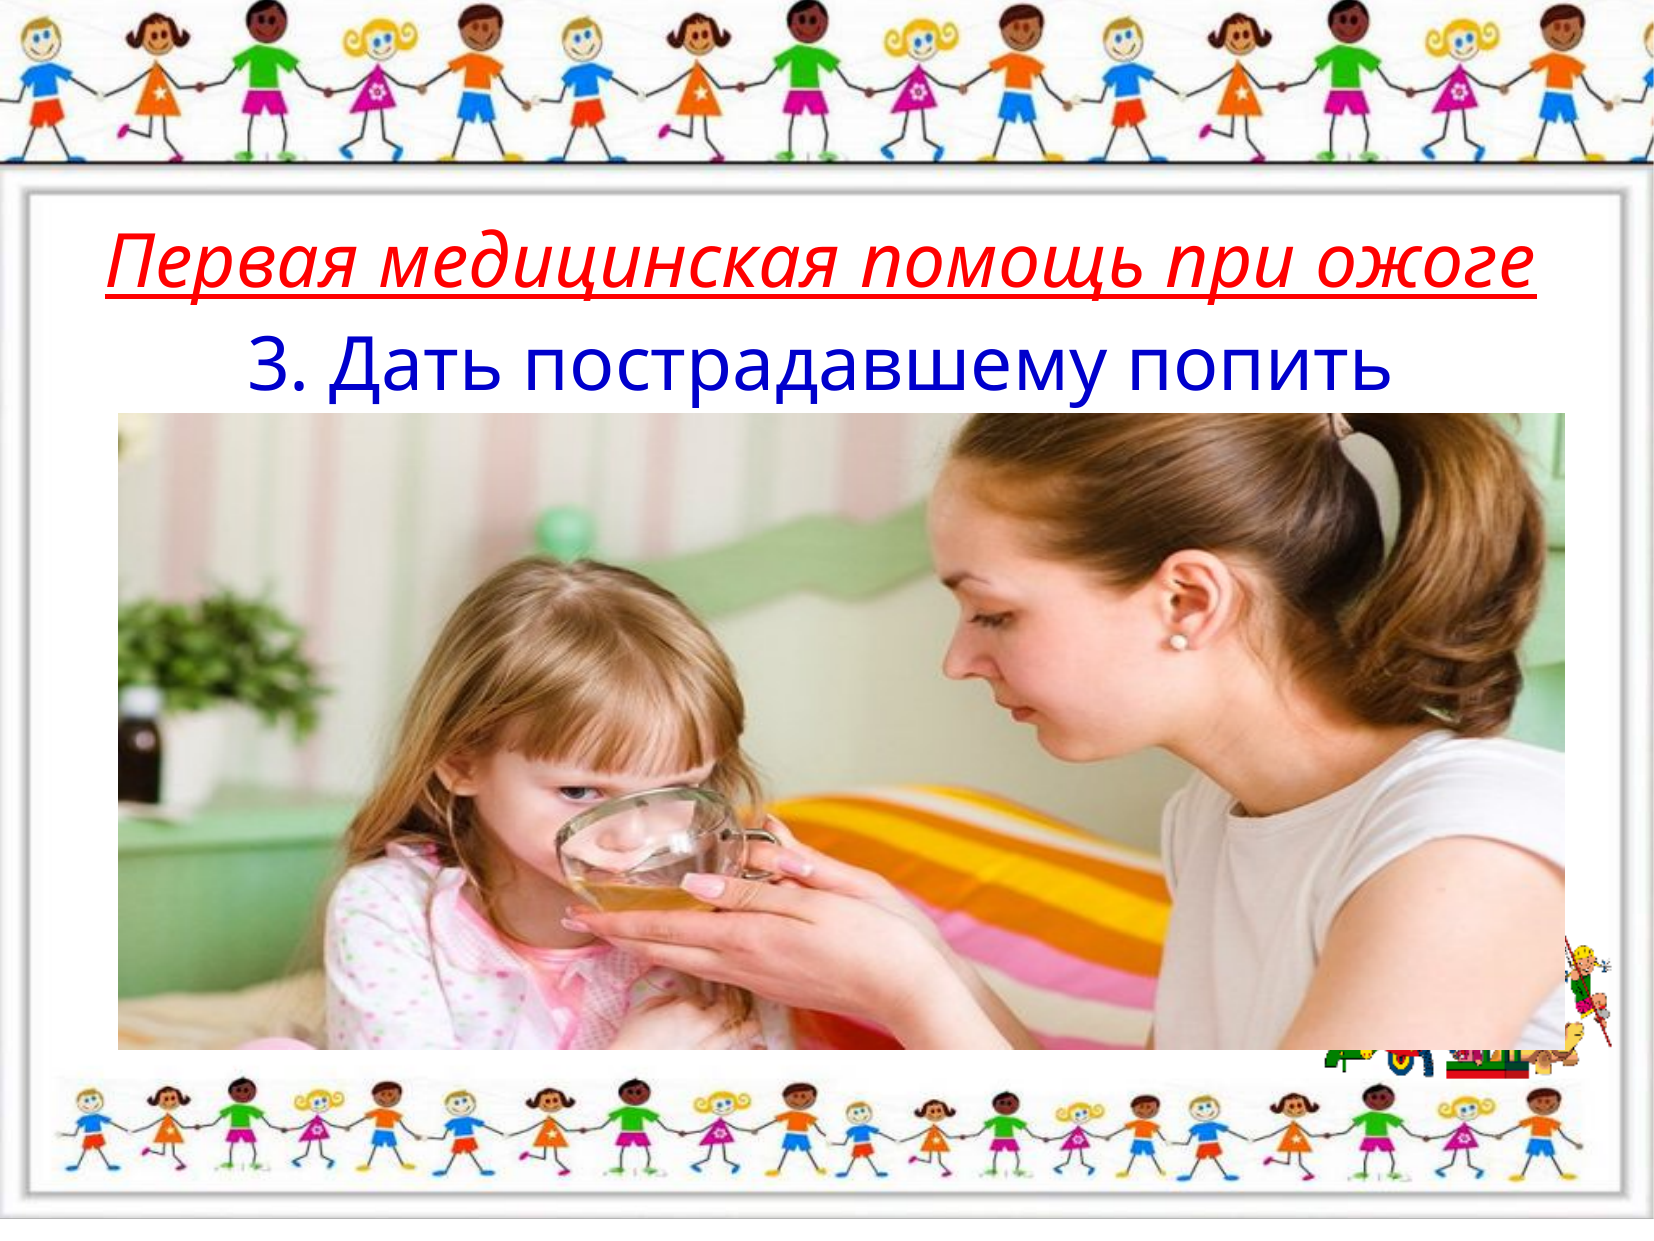

# Первая медицинская помощь при ожоге 3. Дать пострадавшему попить